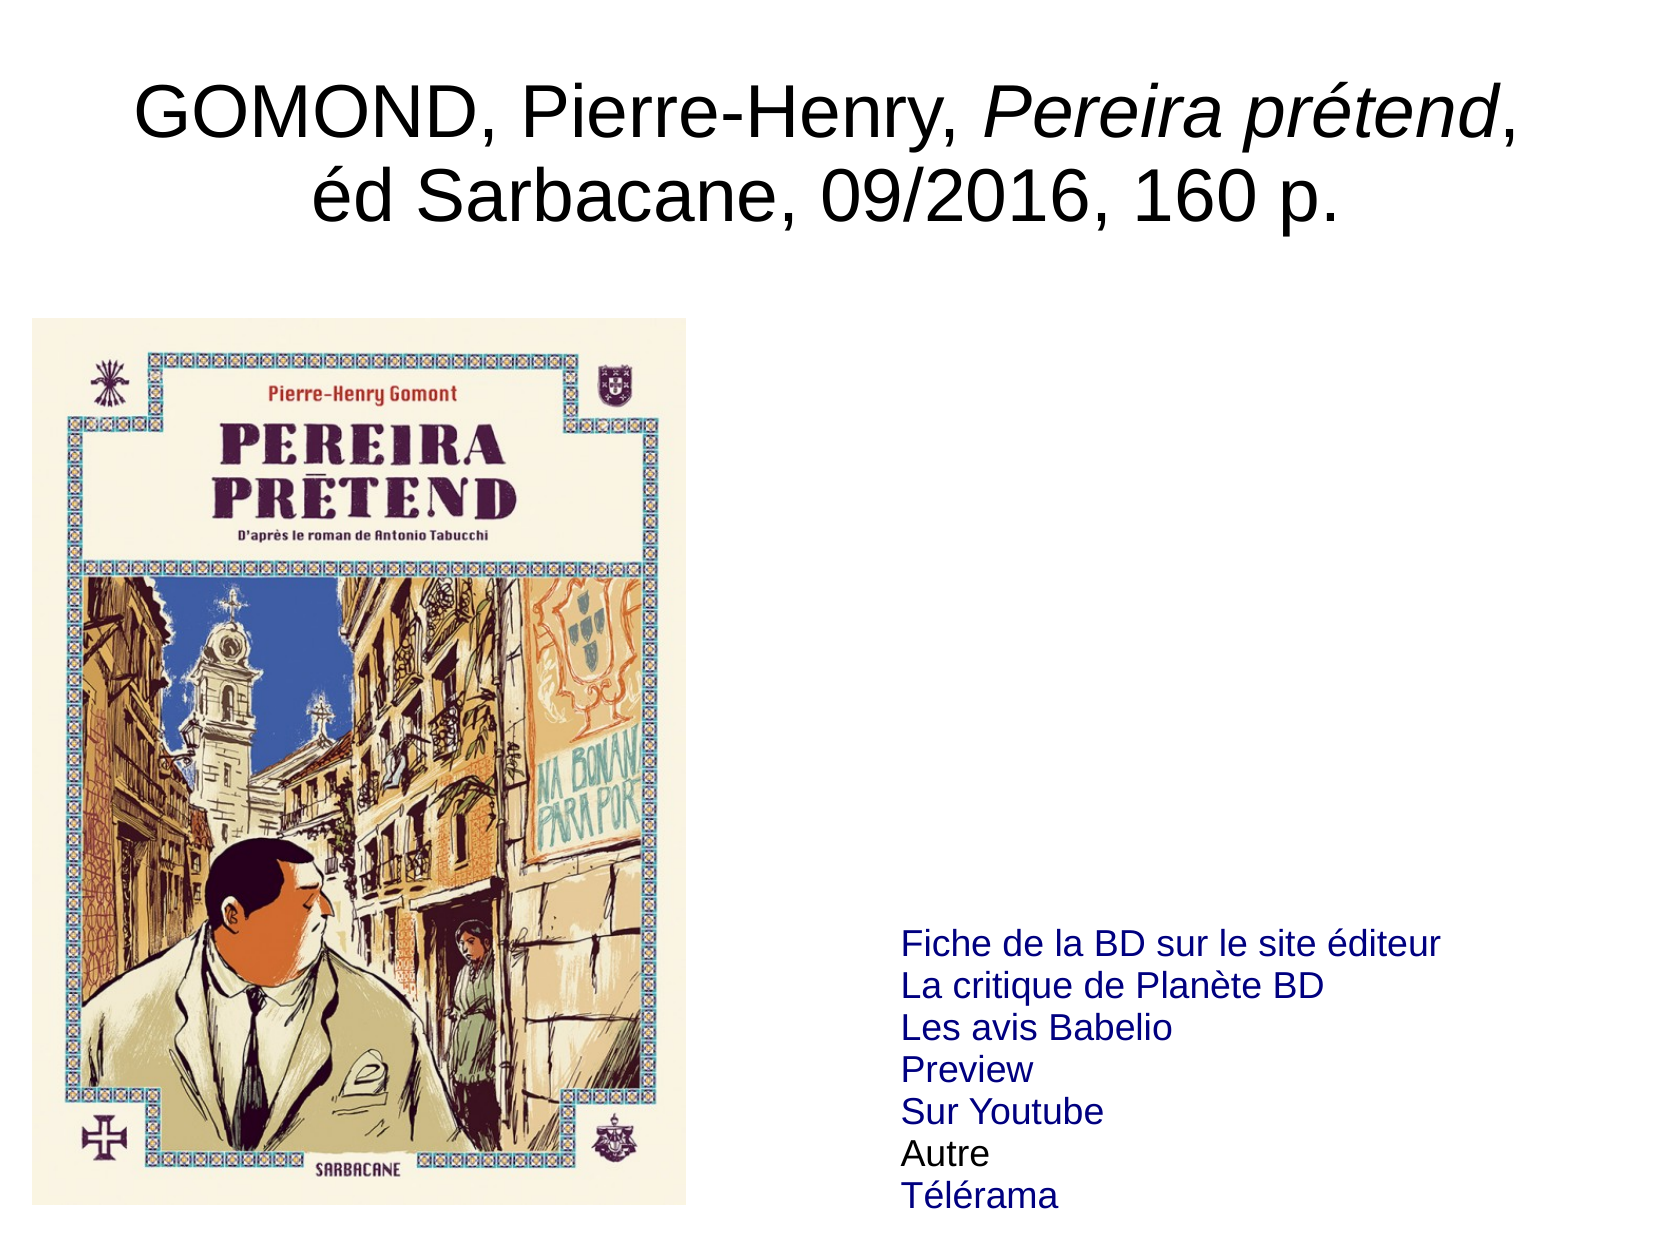

# GOMOND, Pierre-Henry, Pereira prétend, éd Sarbacane, 09/2016, 160 p.
Fiche de la BD sur le site éditeur
La critique de Planète BD
Les avis Babelio
Preview
Sur Youtube
Autre
Télérama